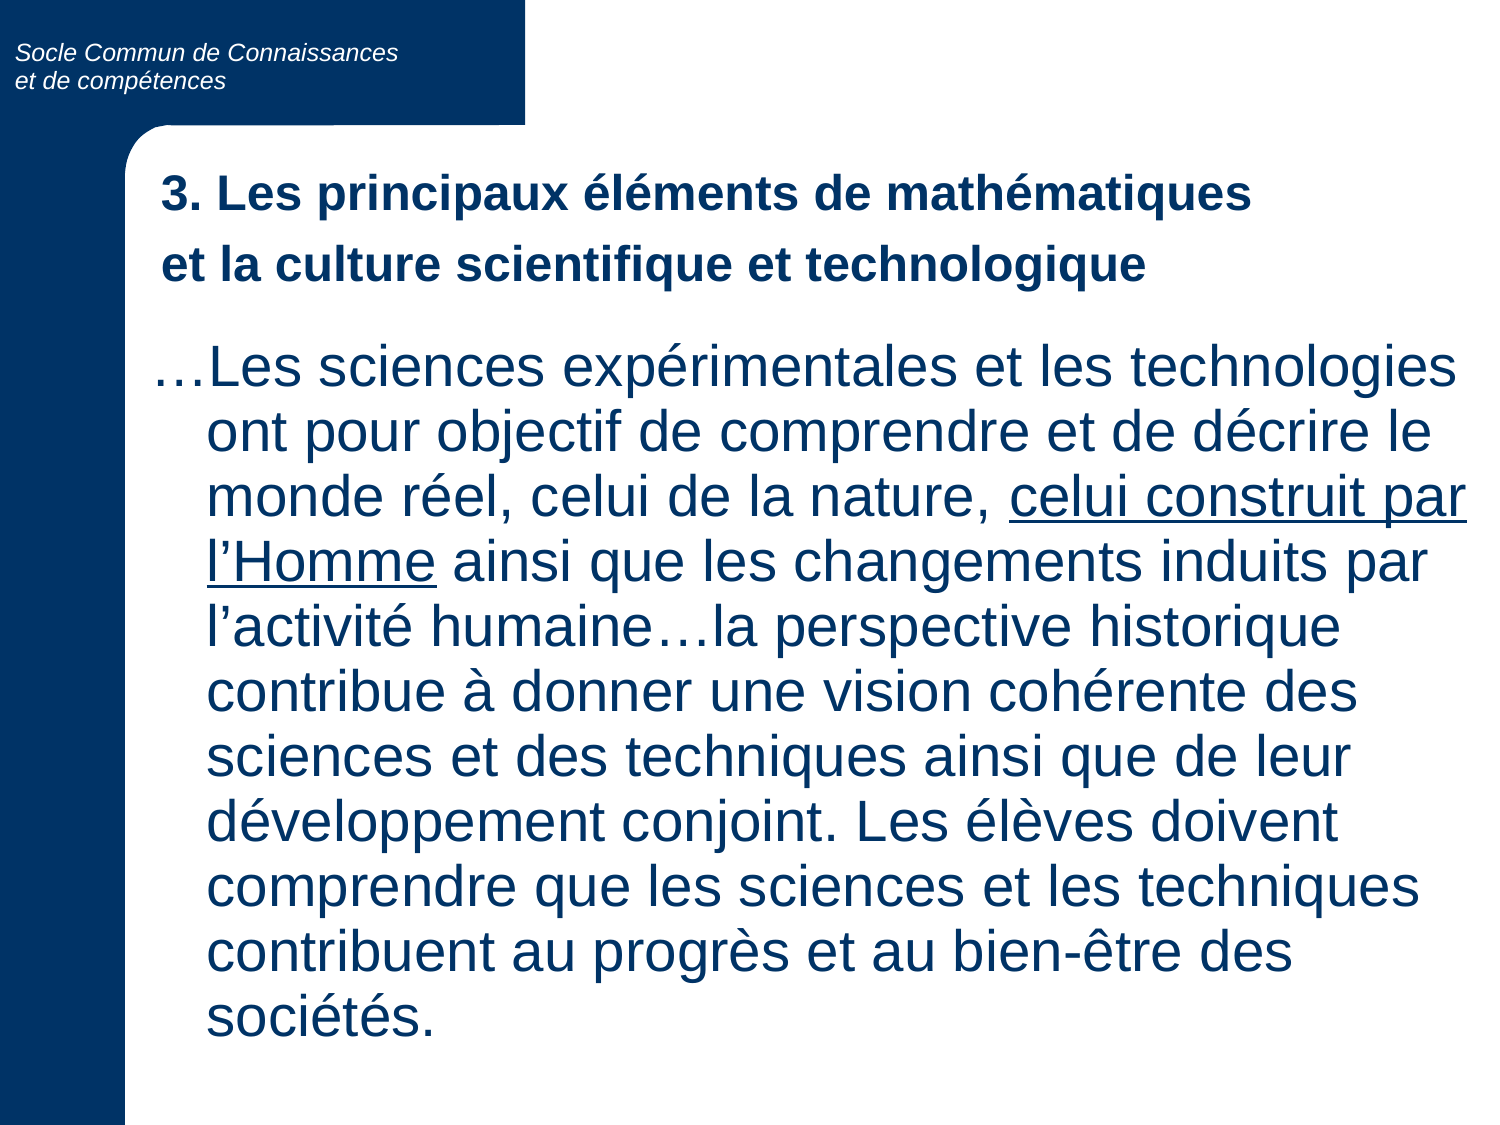

# 3. Les principaux éléments de mathématiques et la culture scientifique et technologique
…Les sciences expérimentales et les technologies ont pour objectif de comprendre et de décrire le monde réel, celui de la nature, celui construit par l’Homme ainsi que les changements induits par l’activité humaine…la perspective historique contribue à donner une vision cohérente des sciences et des techniques ainsi que de leur développement conjoint. Les élèves doivent comprendre que les sciences et les techniques contribuent au progrès et au bien-être des sociétés.